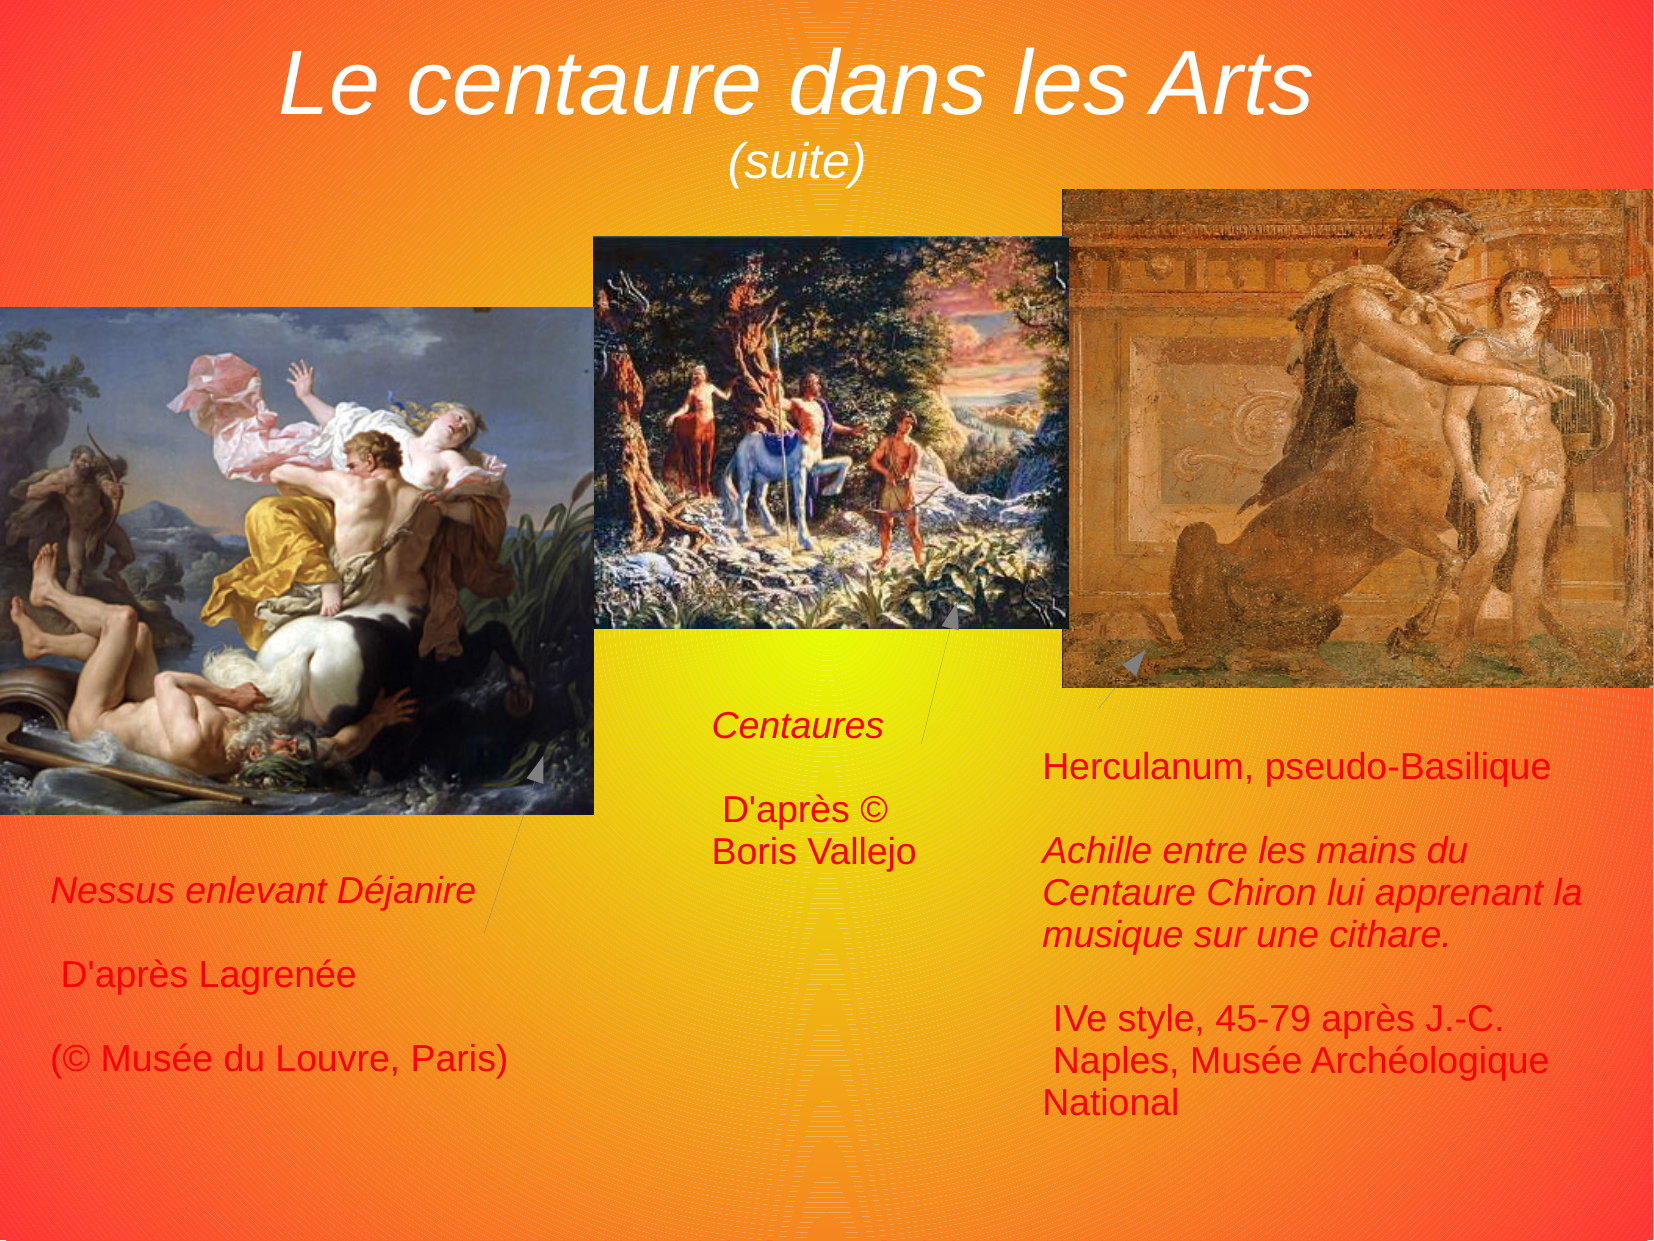

# Le centaure dans les Arts (suite)
Centaures
 D'après © Boris Vallejo
Herculanum, pseudo-Basilique
Achille entre les mains du Centaure Chiron lui apprenant la musique sur une cithare.
 IVe style, 45-79 après J.-C.
 Naples, Musée Archéologique National
Nessus enlevant Déjanire
 D'après Lagrenée
(© Musée du Louvre, Paris)